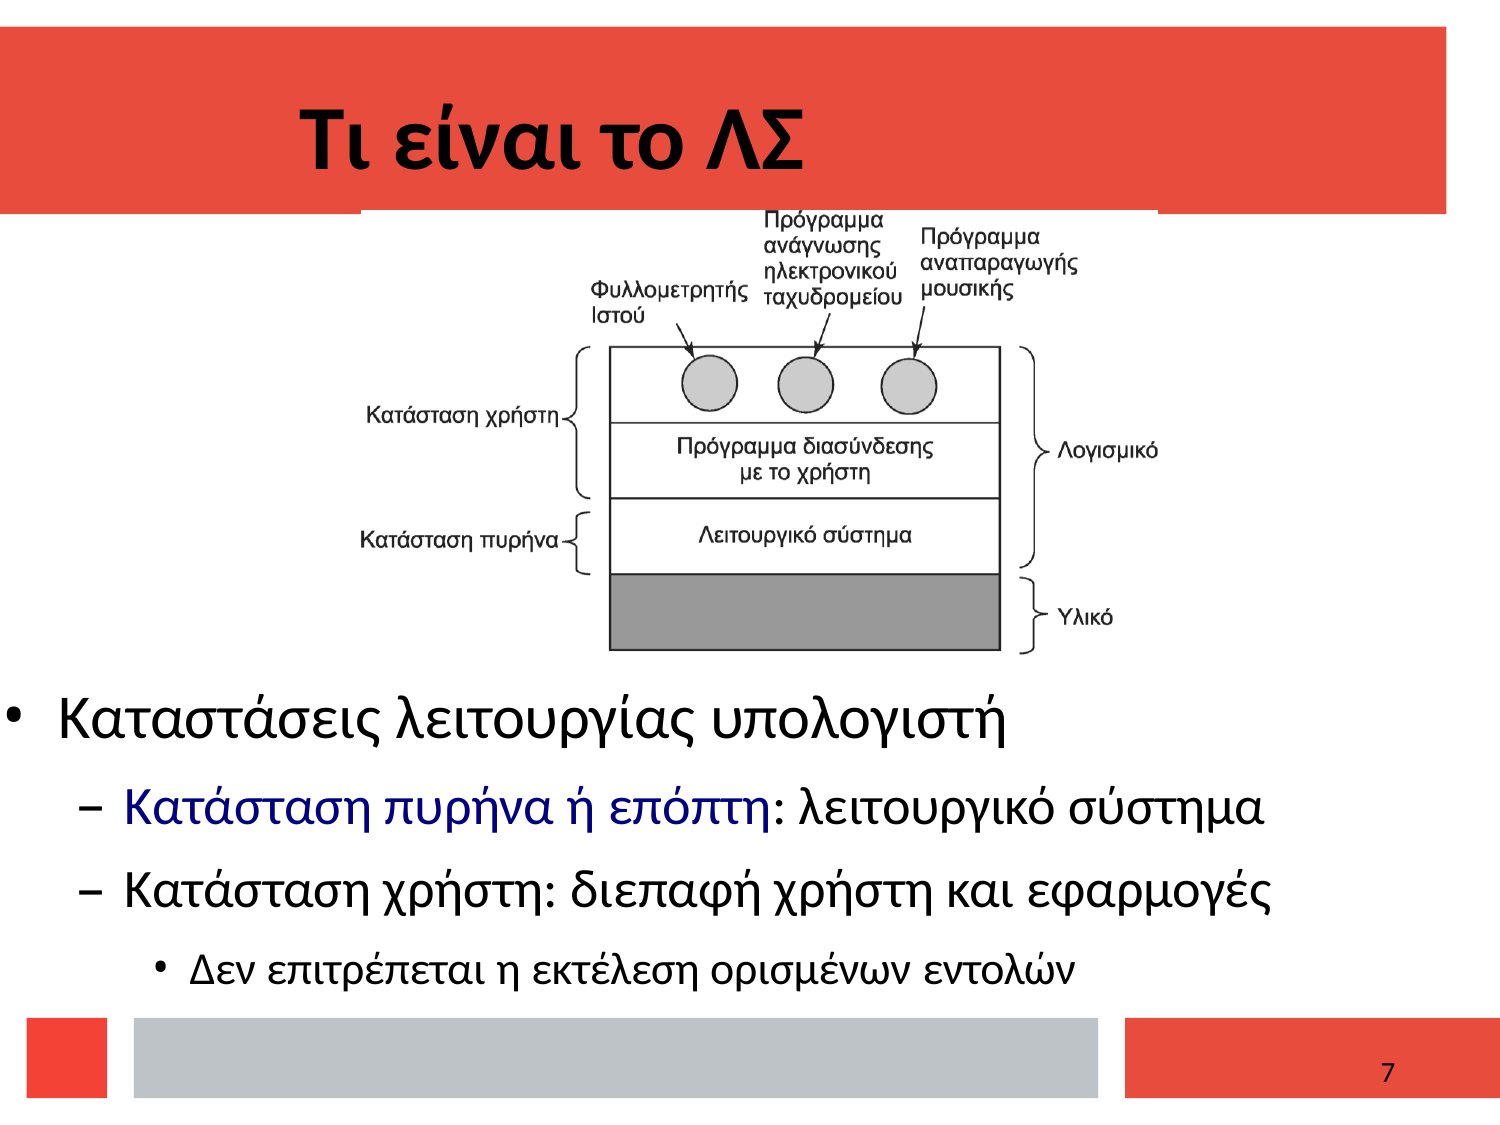

# Τι είναι το ΛΣ
Καταστάσεις λειτουργίας υπολογιστή
Κατάσταση πυρήνα ή επόπτη: λειτουργικό σύστημα
Κατάσταση χρήστη: διεπαφή χρήστη και εφαρμογές
Δεν επιτρέπεται η εκτέλεση ορισμένων εντολών